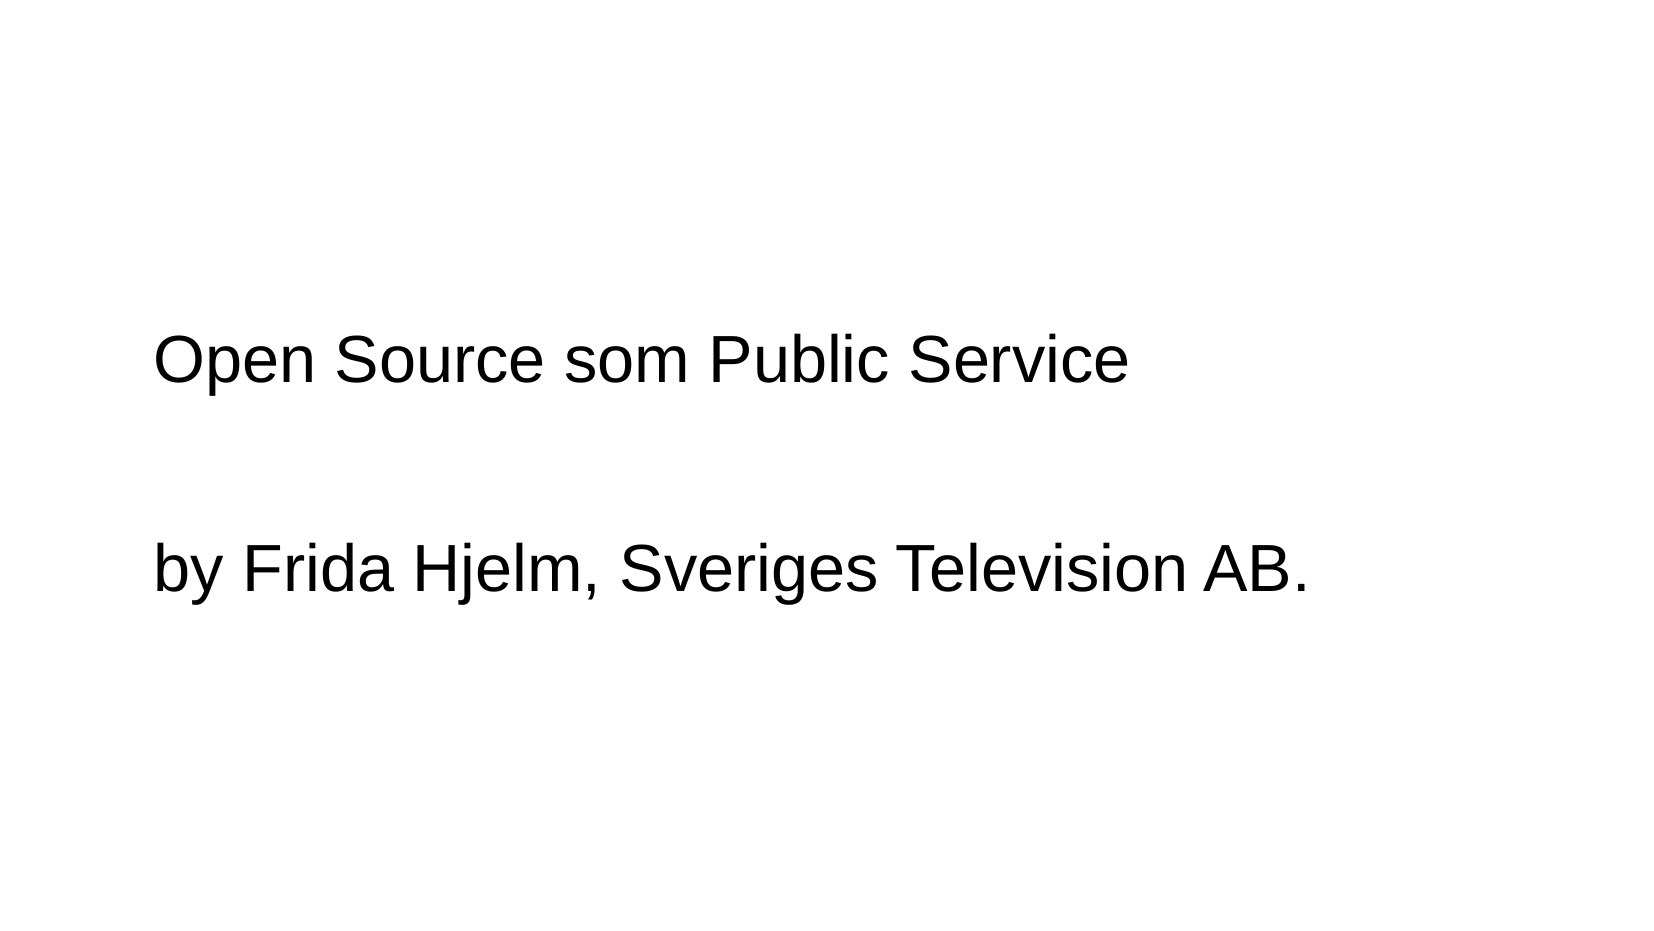

#
Open Source som Public Service
by Frida Hjelm, Sveriges Television AB.